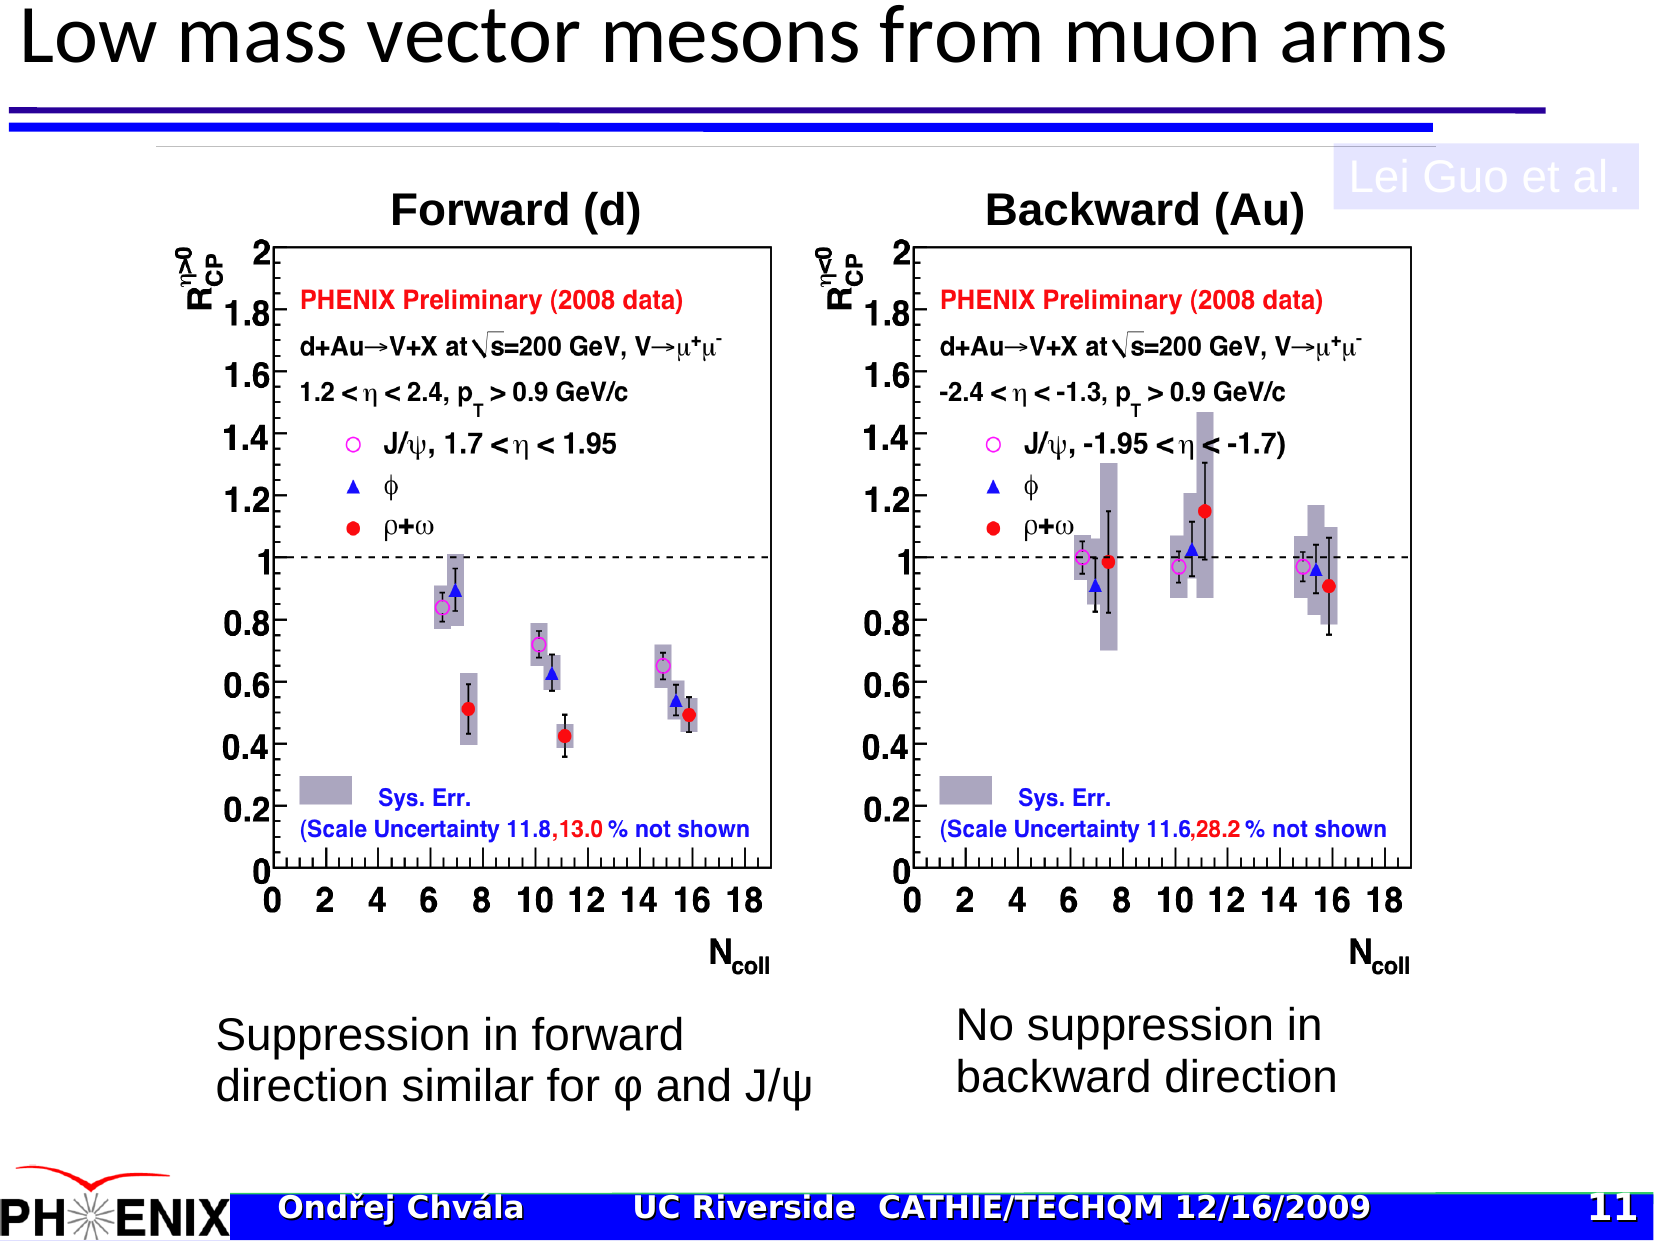

# Low mass vector mesons from muon arms
Lei Guo et al.
Backward (Au)
Forward (d)
No suppression in
backward direction
Suppression in forward
direction similar for φ and J/ψ